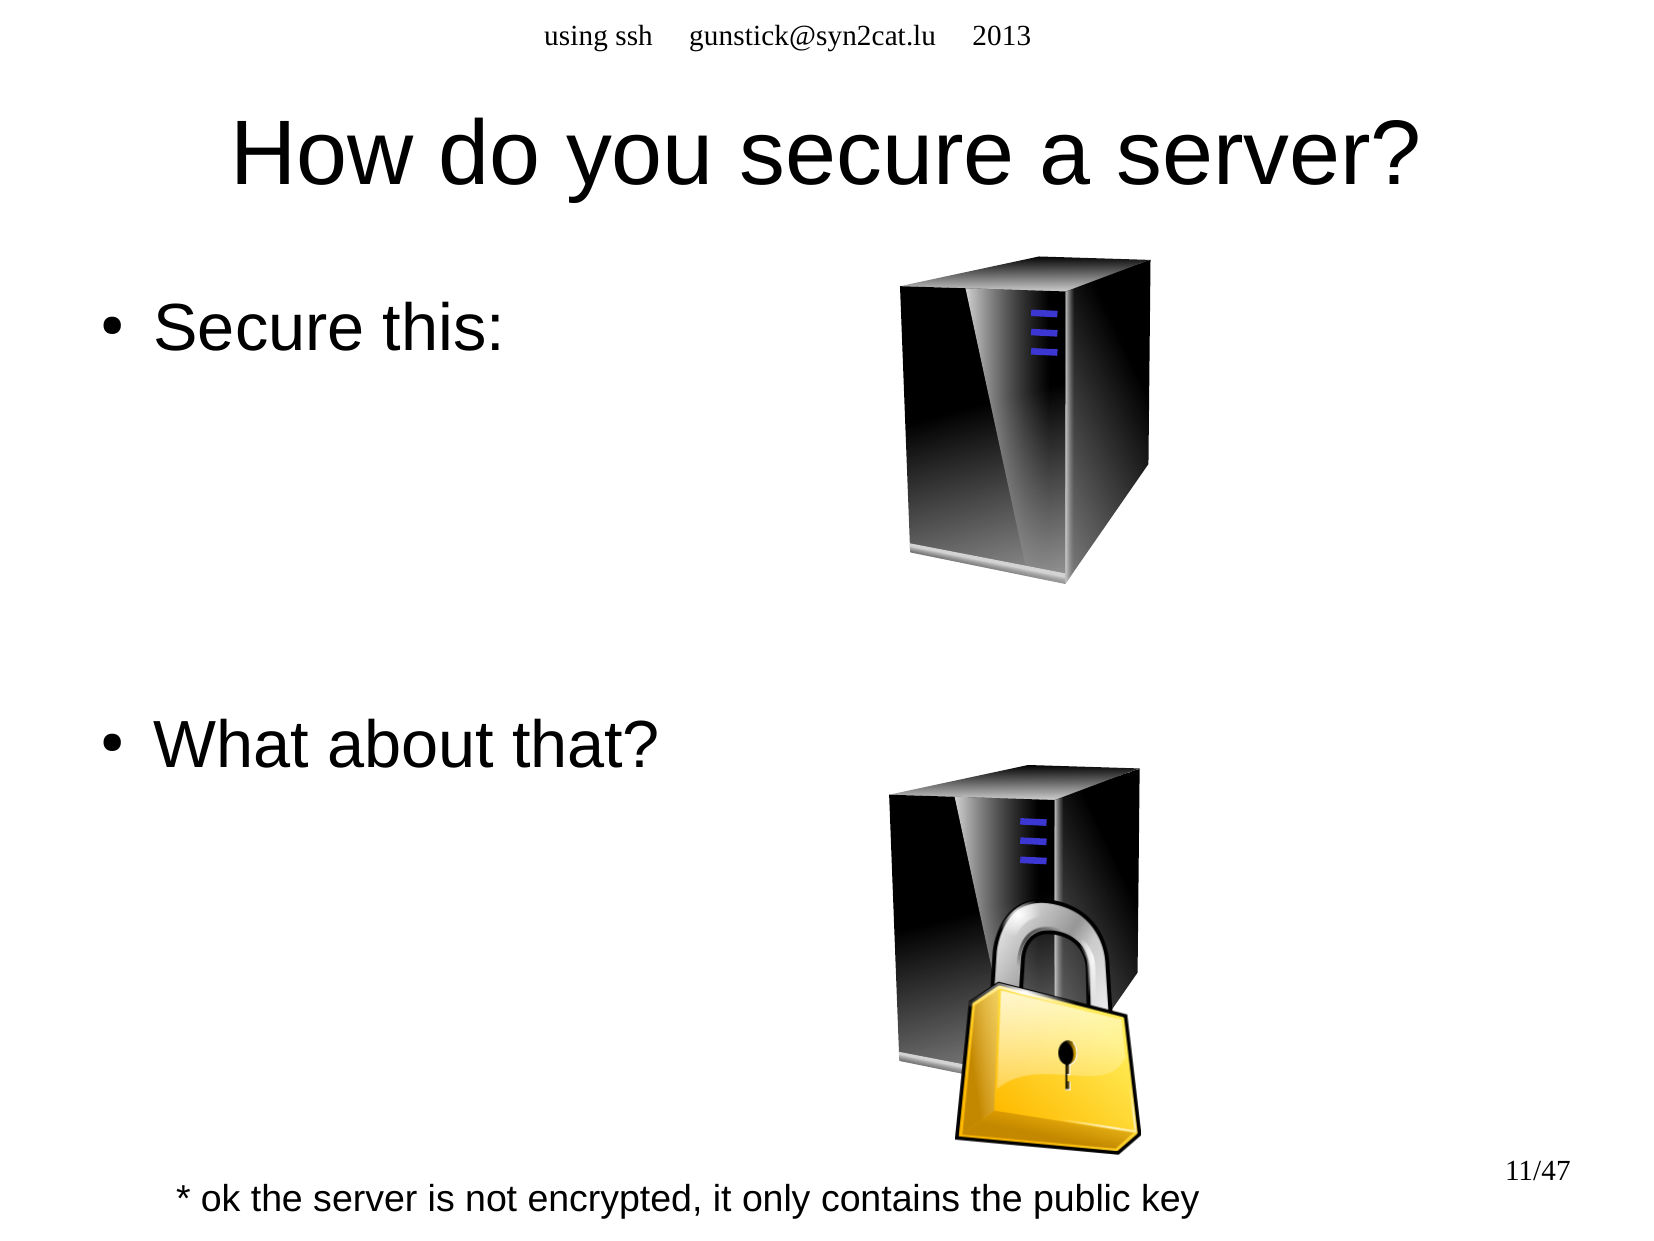

using ssh gunstick@syn2cat.lu 2013
# How do you secure a server?
Secure this:
What about that?
11
* ok the server is not encrypted, it only contains the public key